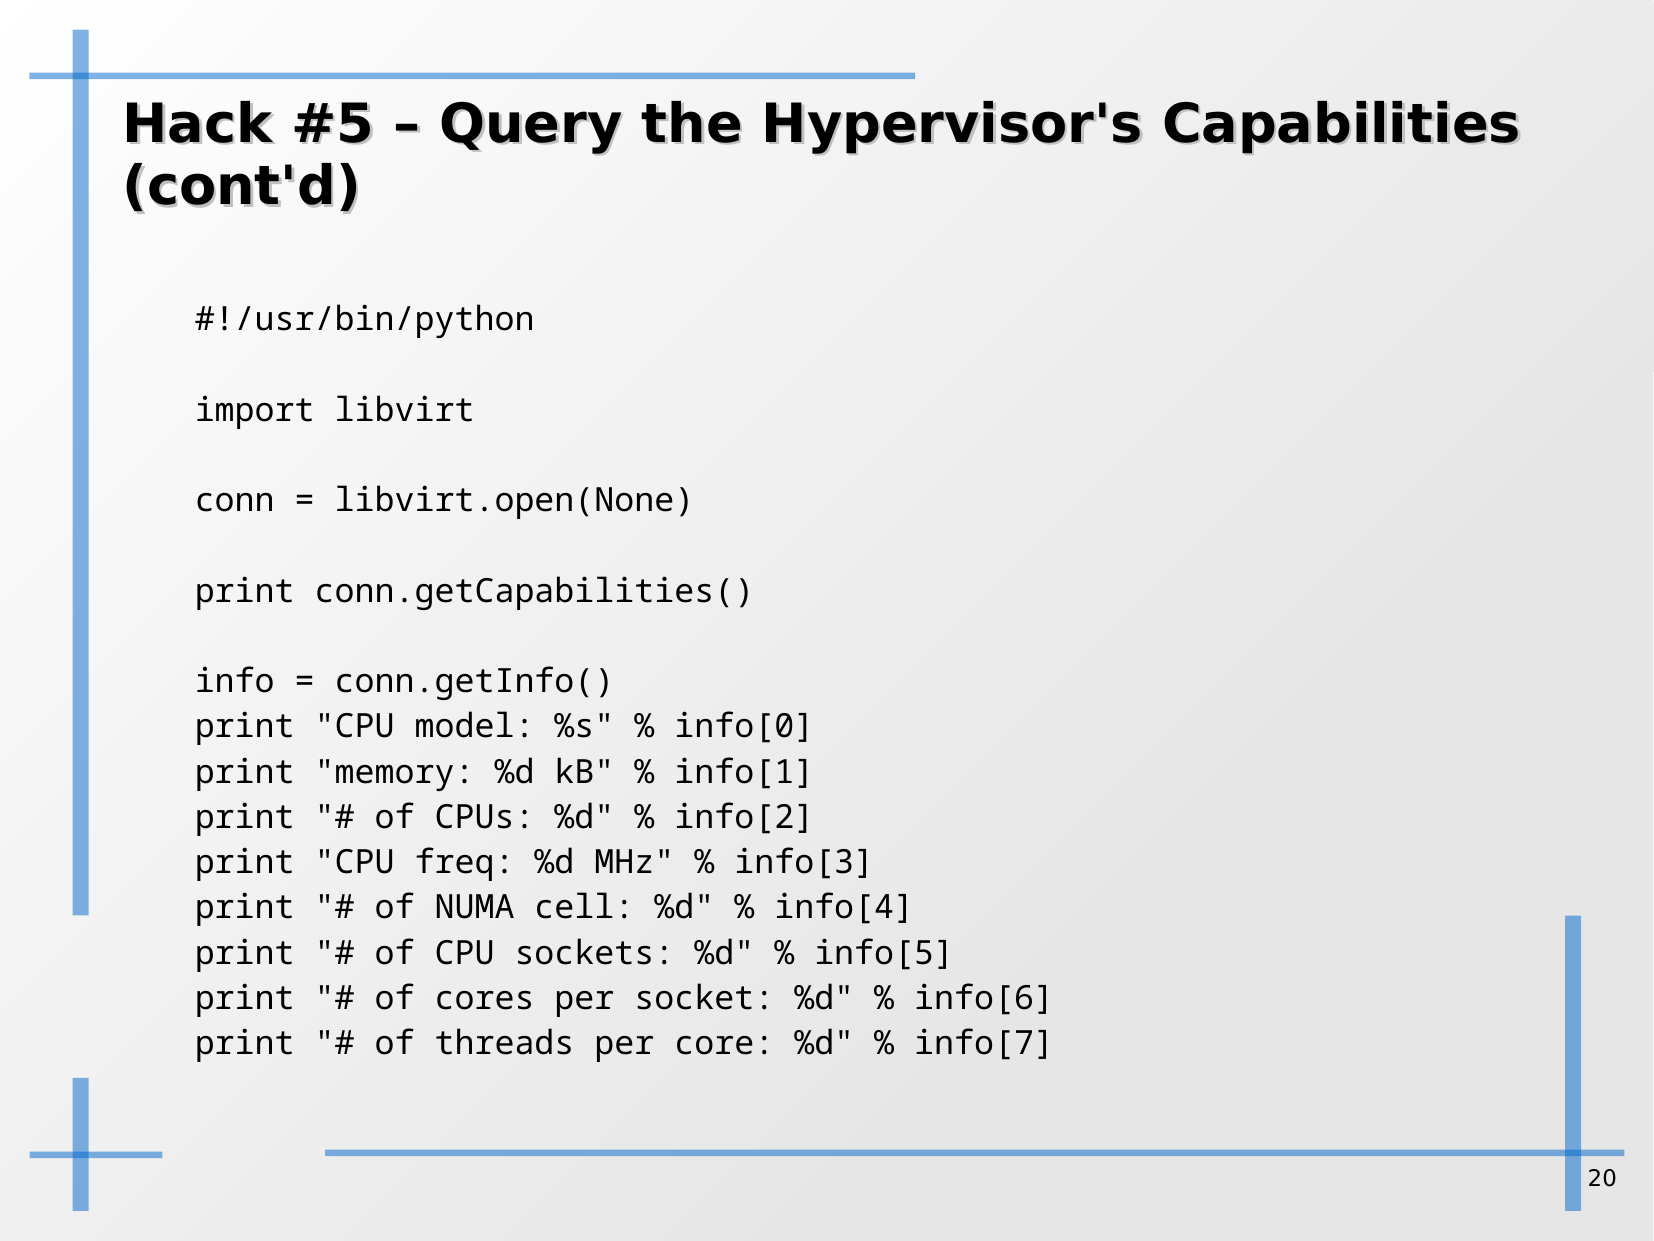

# Hack #5 – Query the Hypervisor's Capabilities (cont'd)
#!/usr/bin/python
import libvirt
conn = libvirt.open(None)
print conn.getCapabilities()
info = conn.getInfo()
print "CPU model: %s" % info[0]
print "memory: %d kB" % info[1]
print "# of CPUs: %d" % info[2]
print "CPU freq: %d MHz" % info[3]
print "# of NUMA cell: %d" % info[4]
print "# of CPU sockets: %d" % info[5]
print "# of cores per socket: %d" % info[6]
print "# of threads per core: %d" % info[7]